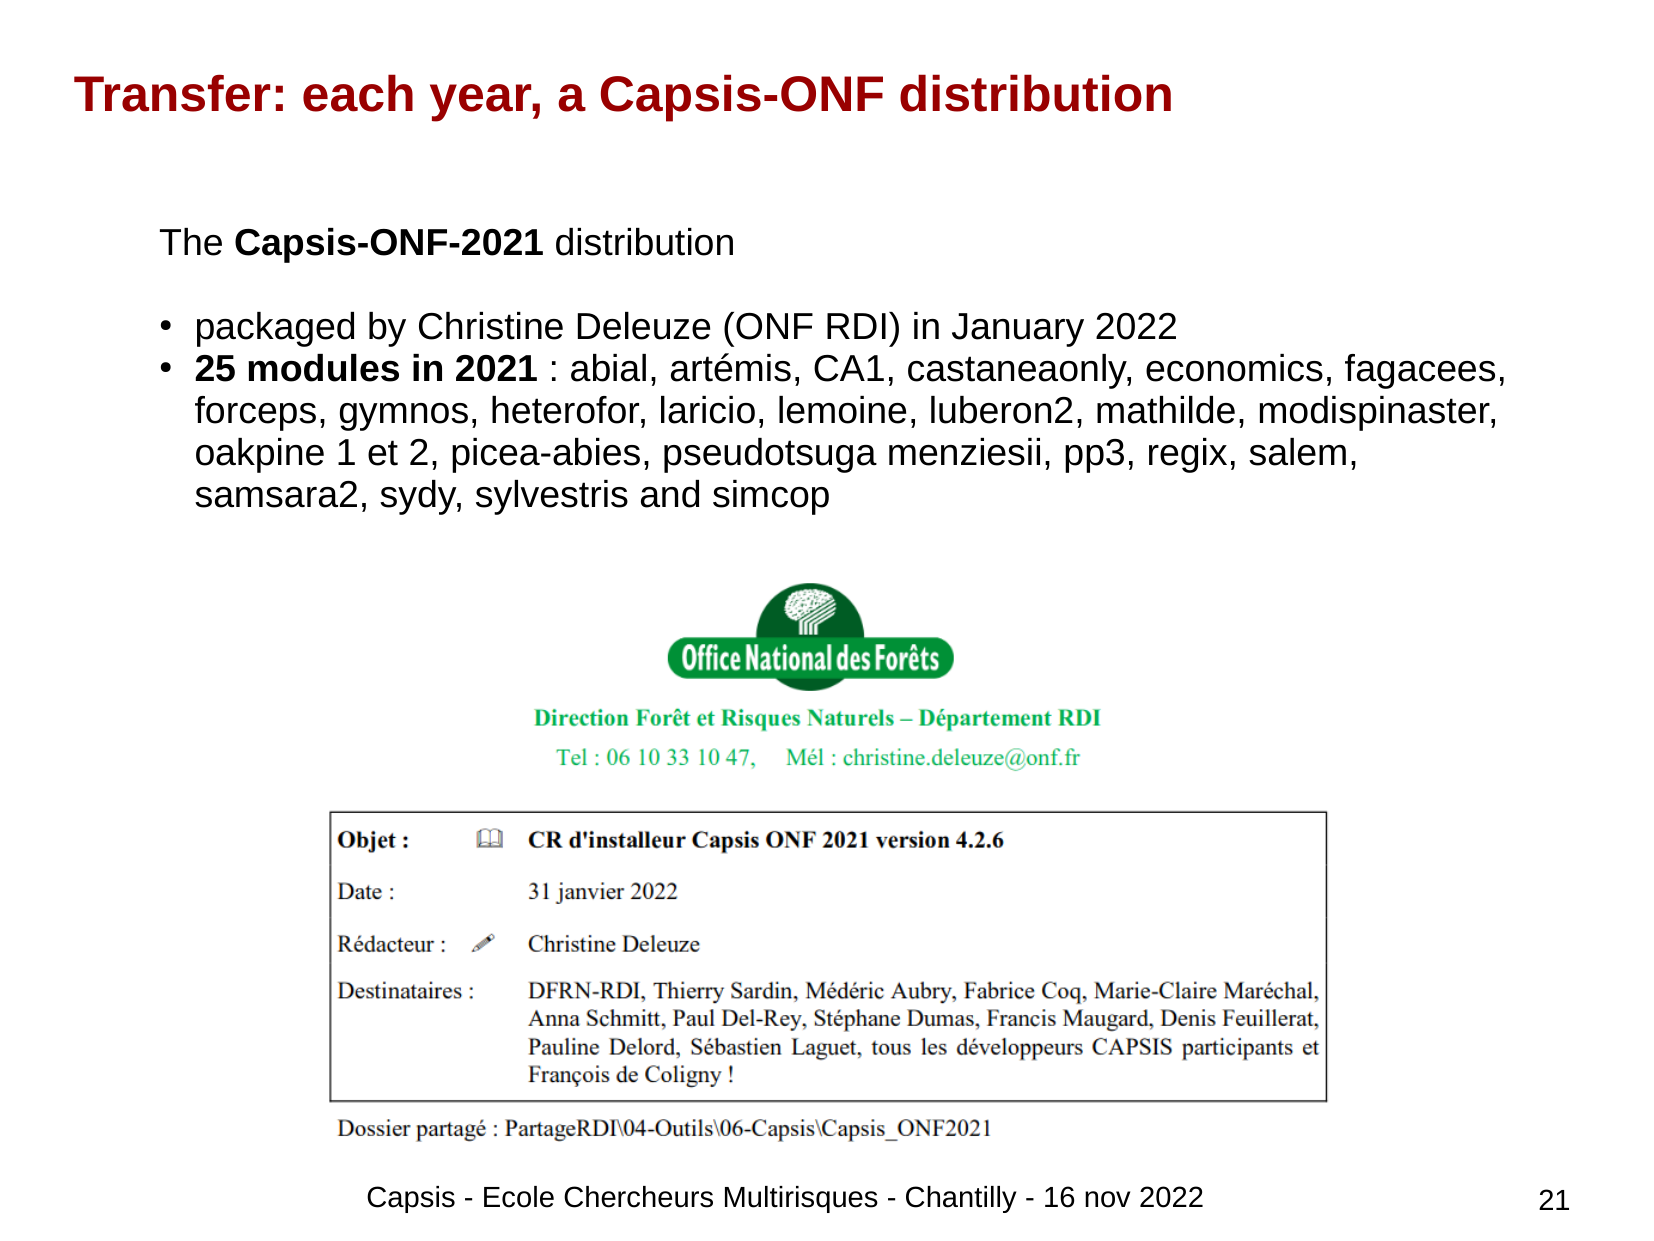

Transfer: each year, a Capsis-ONF distribution
The Capsis-ONF-2021 distribution
packaged by Christine Deleuze (ONF RDI) in January 2022
25 modules in 2021 : abial, artémis, CA1, castaneaonly, economics, fagacees, forceps, gymnos, heterofor, laricio, lemoine, luberon2, mathilde, modispinaster, oakpine 1 et 2, picea-abies, pseudotsuga menziesii, pp3, regix, salem, samsara2, sydy, sylvestris and simcop
21